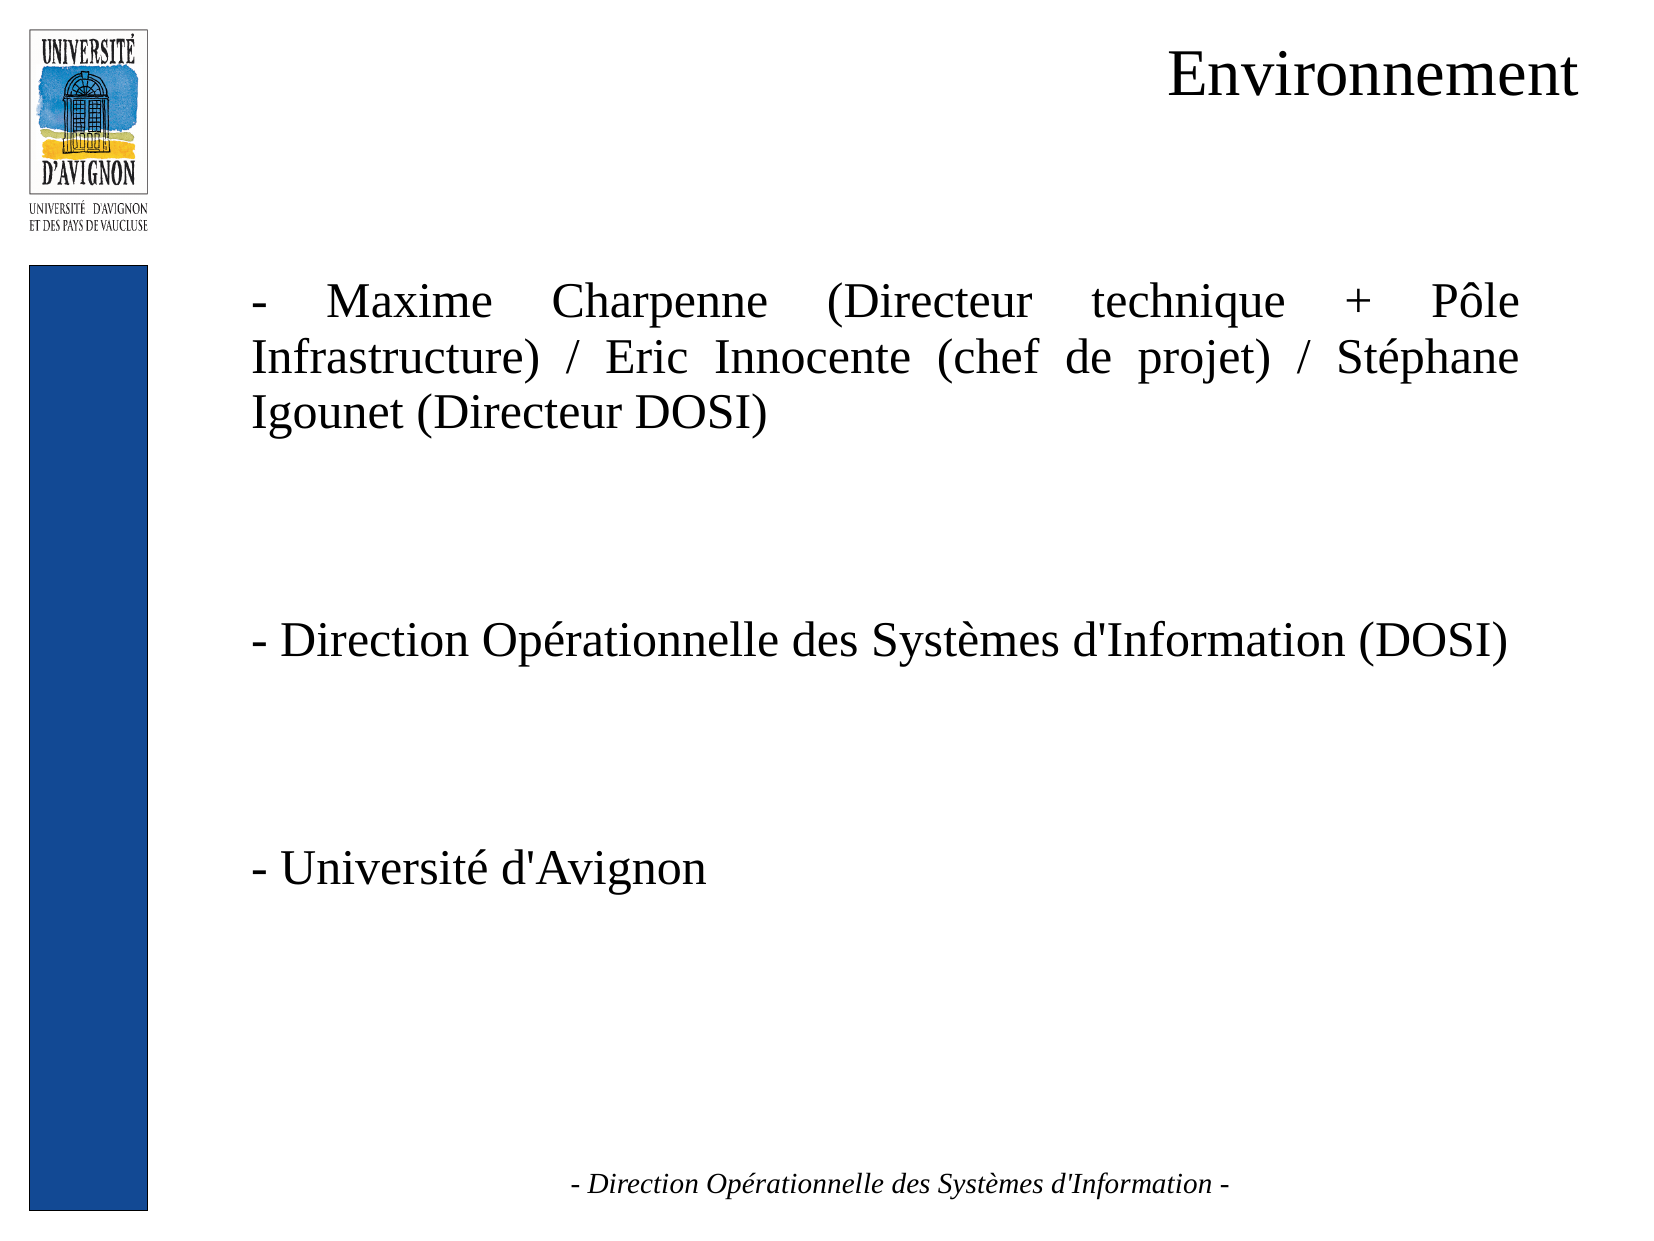

Environnement
- Maxime Charpenne (Directeur technique + Pôle Infrastructure) / Eric Innocente (chef de projet) / Stéphane Igounet (Directeur DOSI)
- Direction Opérationnelle des Systèmes d'Information (DOSI)
- Université d'Avignon
- Direction Opérationnelle des Systèmes d'Information -